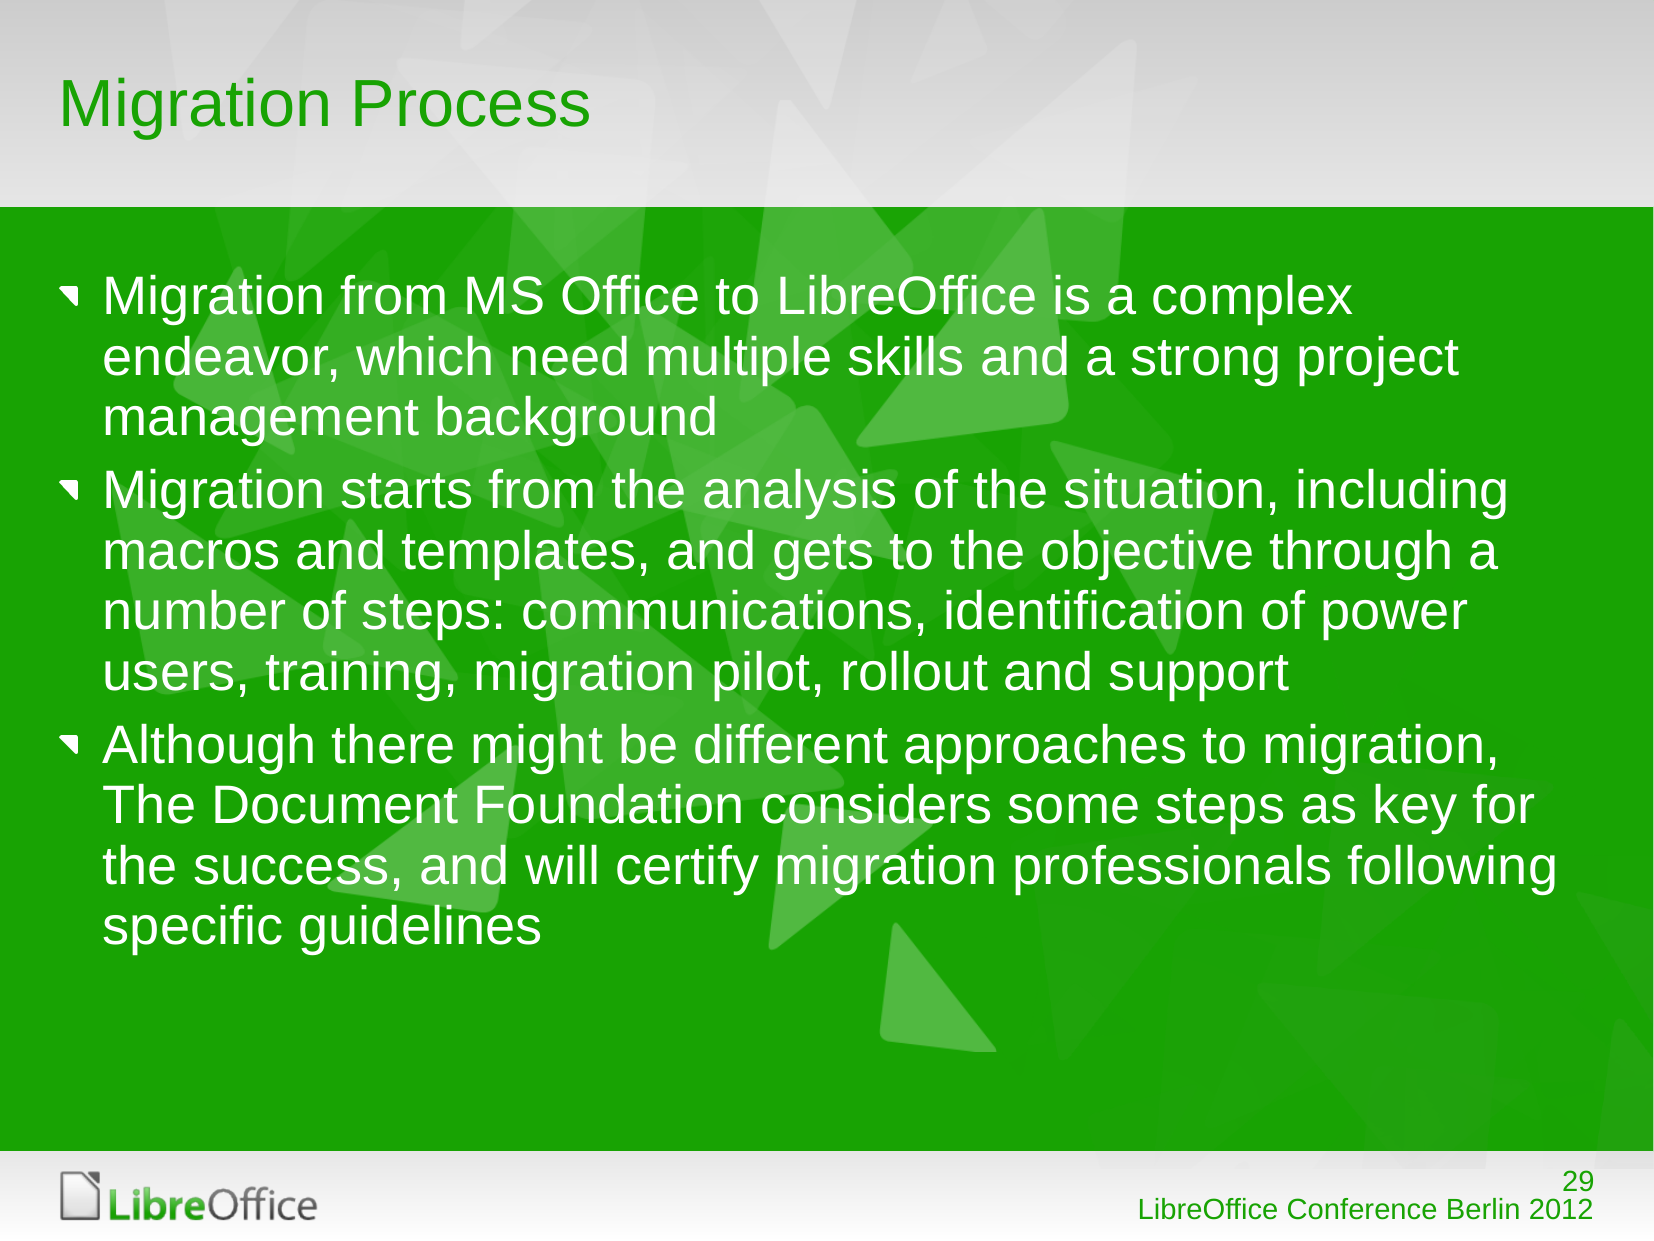

# Migration Process
Migration from MS Office to LibreOffice is a complex endeavor, which need multiple skills and a strong project management background
Migration starts from the analysis of the situation, including macros and templates, and gets to the objective through a number of steps: communications, identification of power users, training, migration pilot, rollout and support
Although there might be different approaches to migration, The Document Foundation considers some steps as key for the success, and will certify migration professionals following specific guidelines
29
LibreOffice Conference Berlin 2012